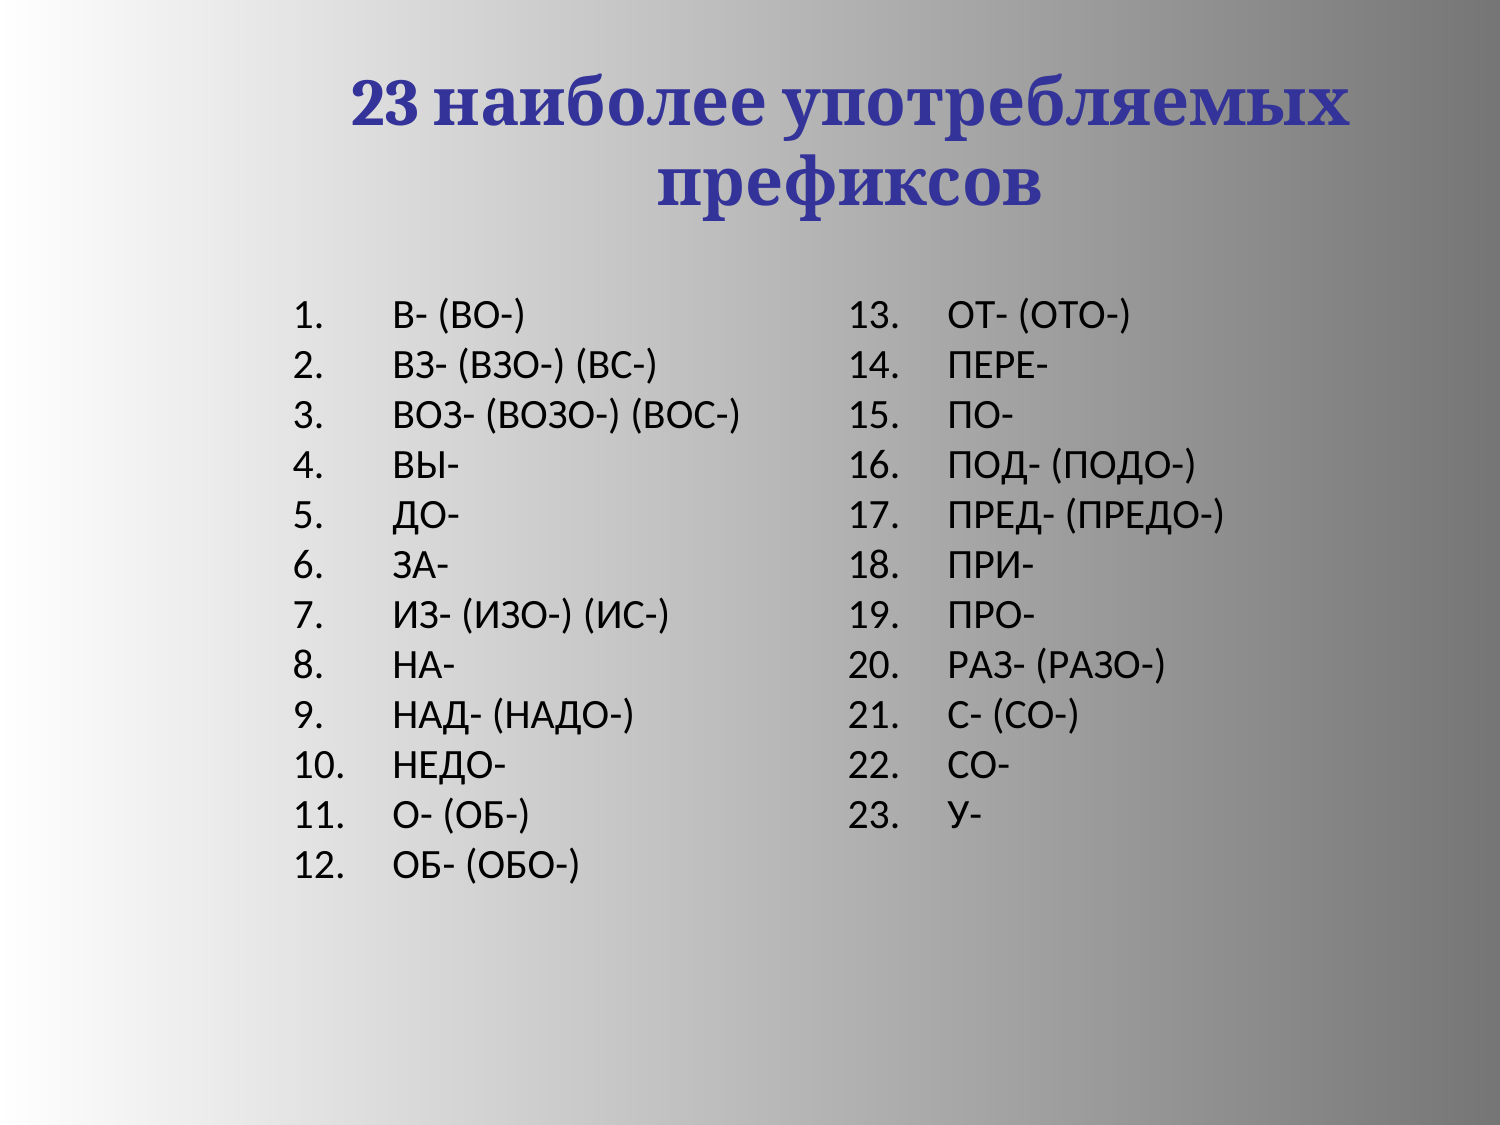

# 23 наиболее употребляемых префиксов
В- (ВО-)
ВЗ- (ВЗО-) (ВС-)
ВОЗ- (ВОЗО-) (ВОС-)
ВЫ-
ДО-
ЗА-
ИЗ- (ИЗО-) (ИС-)
НА-
НАД- (НАДО-)
НЕДО-
О- (ОБ-)
ОБ- (ОБО-)
ОТ- (ОТО-)
ПЕРЕ-
ПО-
ПОД- (ПОДО-)
ПРЕД- (ПРЕДО-)
ПРИ-
ПРО-
РАЗ- (РАЗО-)
С- (СО-)
СО-
У-